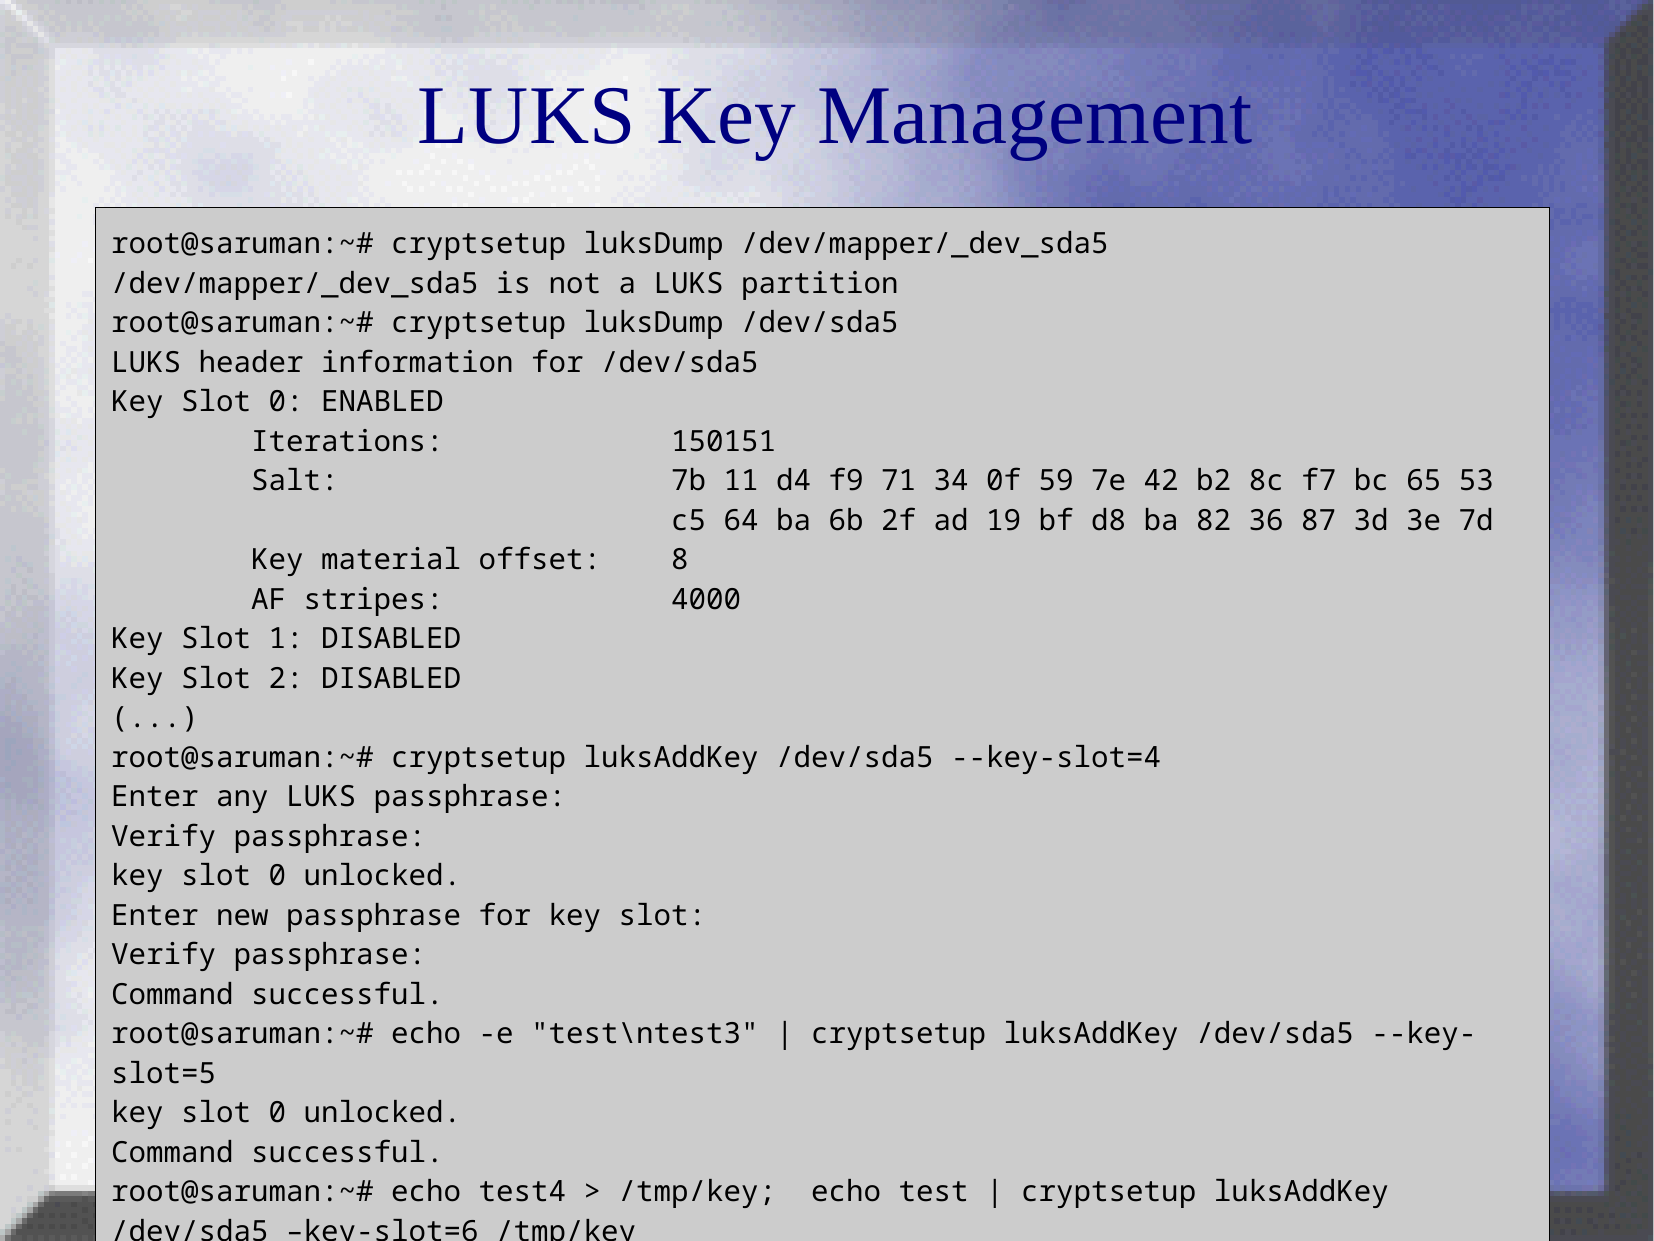

# LUKS Key Management
root@saruman:~# cryptsetup luksDump /dev/mapper/_dev_sda5
/dev/mapper/_dev_sda5 is not a LUKS partition
root@saruman:~# cryptsetup luksDump /dev/sda5
LUKS header information for /dev/sda5
Key Slot 0: ENABLED
 Iterations: 150151
 Salt: 7b 11 d4 f9 71 34 0f 59 7e 42 b2 8c f7 bc 65 53
 c5 64 ba 6b 2f ad 19 bf d8 ba 82 36 87 3d 3e 7d
 Key material offset: 8
 AF stripes: 4000
Key Slot 1: DISABLED
Key Slot 2: DISABLED
(...)
root@saruman:~# cryptsetup luksAddKey /dev/sda5 --key-slot=4
Enter any LUKS passphrase:
Verify passphrase:
key slot 0 unlocked.
Enter new passphrase for key slot:
Verify passphrase:
Command successful.
root@saruman:~# echo -e "test\ntest3" | cryptsetup luksAddKey /dev/sda5 --key-slot=5
key slot 0 unlocked.
Command successful.
root@saruman:~# echo test4 > /tmp/key; echo test | cryptsetup luksAddKey /dev/sda5 –key-slot=6 /tmp/key